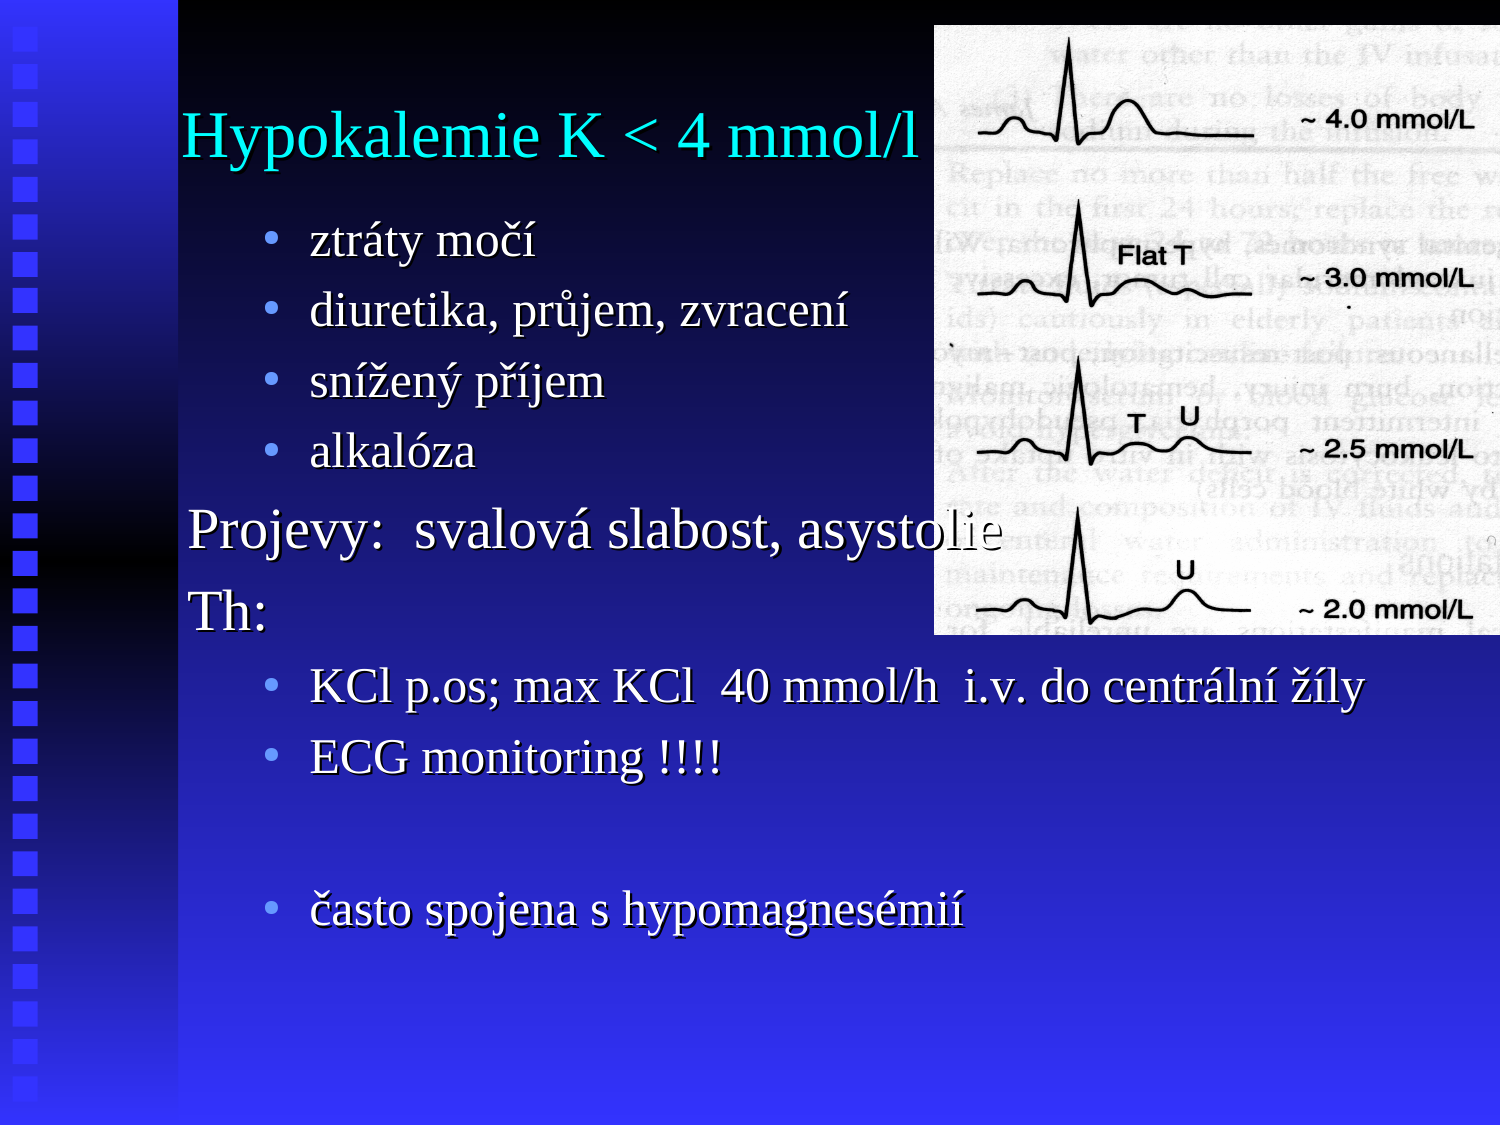

# Hypokalemie K < 4 mmol/l
ztráty močí
diuretika, průjem, zvracení
snížený příjem
alkalóza
Projevy: svalová slabost, asystolie
Th:
KCl p.os; max KCl 40 mmol/h i.v. do centrální žíly
ECG monitoring !!!!
často spojena s hypomagnesémií